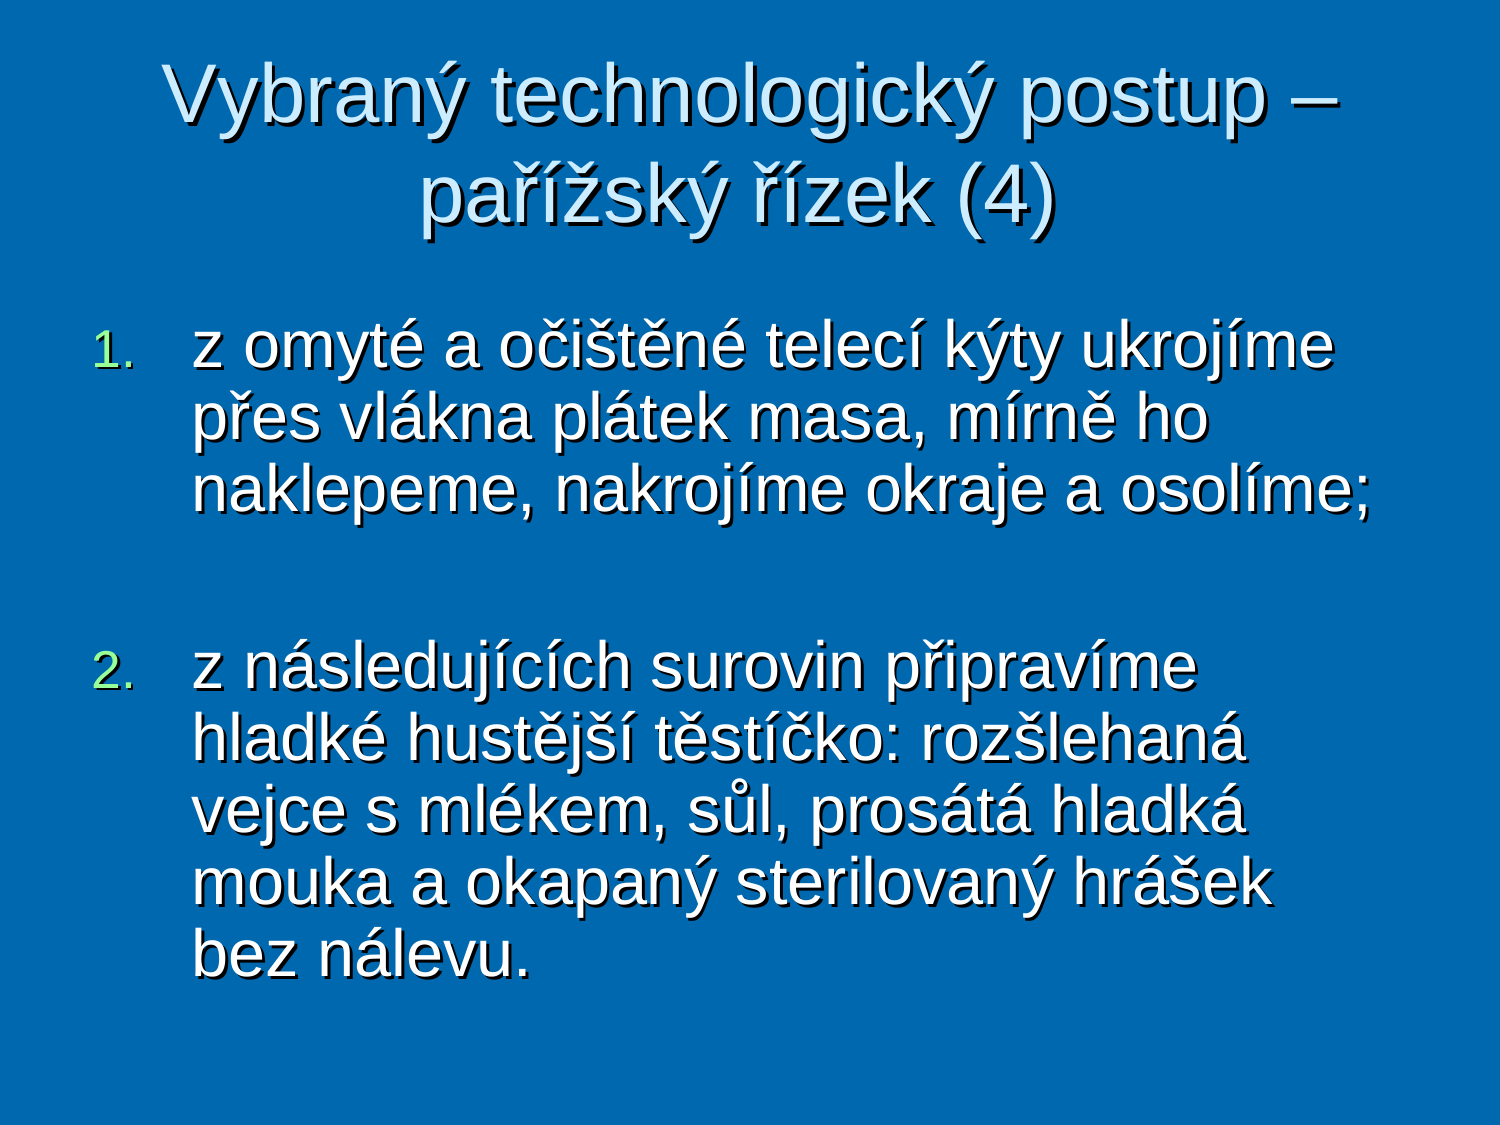

# Vybraný technologický postup – pařížský řízek (4)
z omyté a očištěné telecí kýty ukrojíme přes vlákna plátek masa, mírně ho naklepeme, nakrojíme okraje a osolíme;
z následujících surovin připravíme hladké hustější těstíčko: rozšlehaná vejce s mlékem, sůl, prosátá hladká mouka a okapaný sterilovaný hrášek bez nálevu.